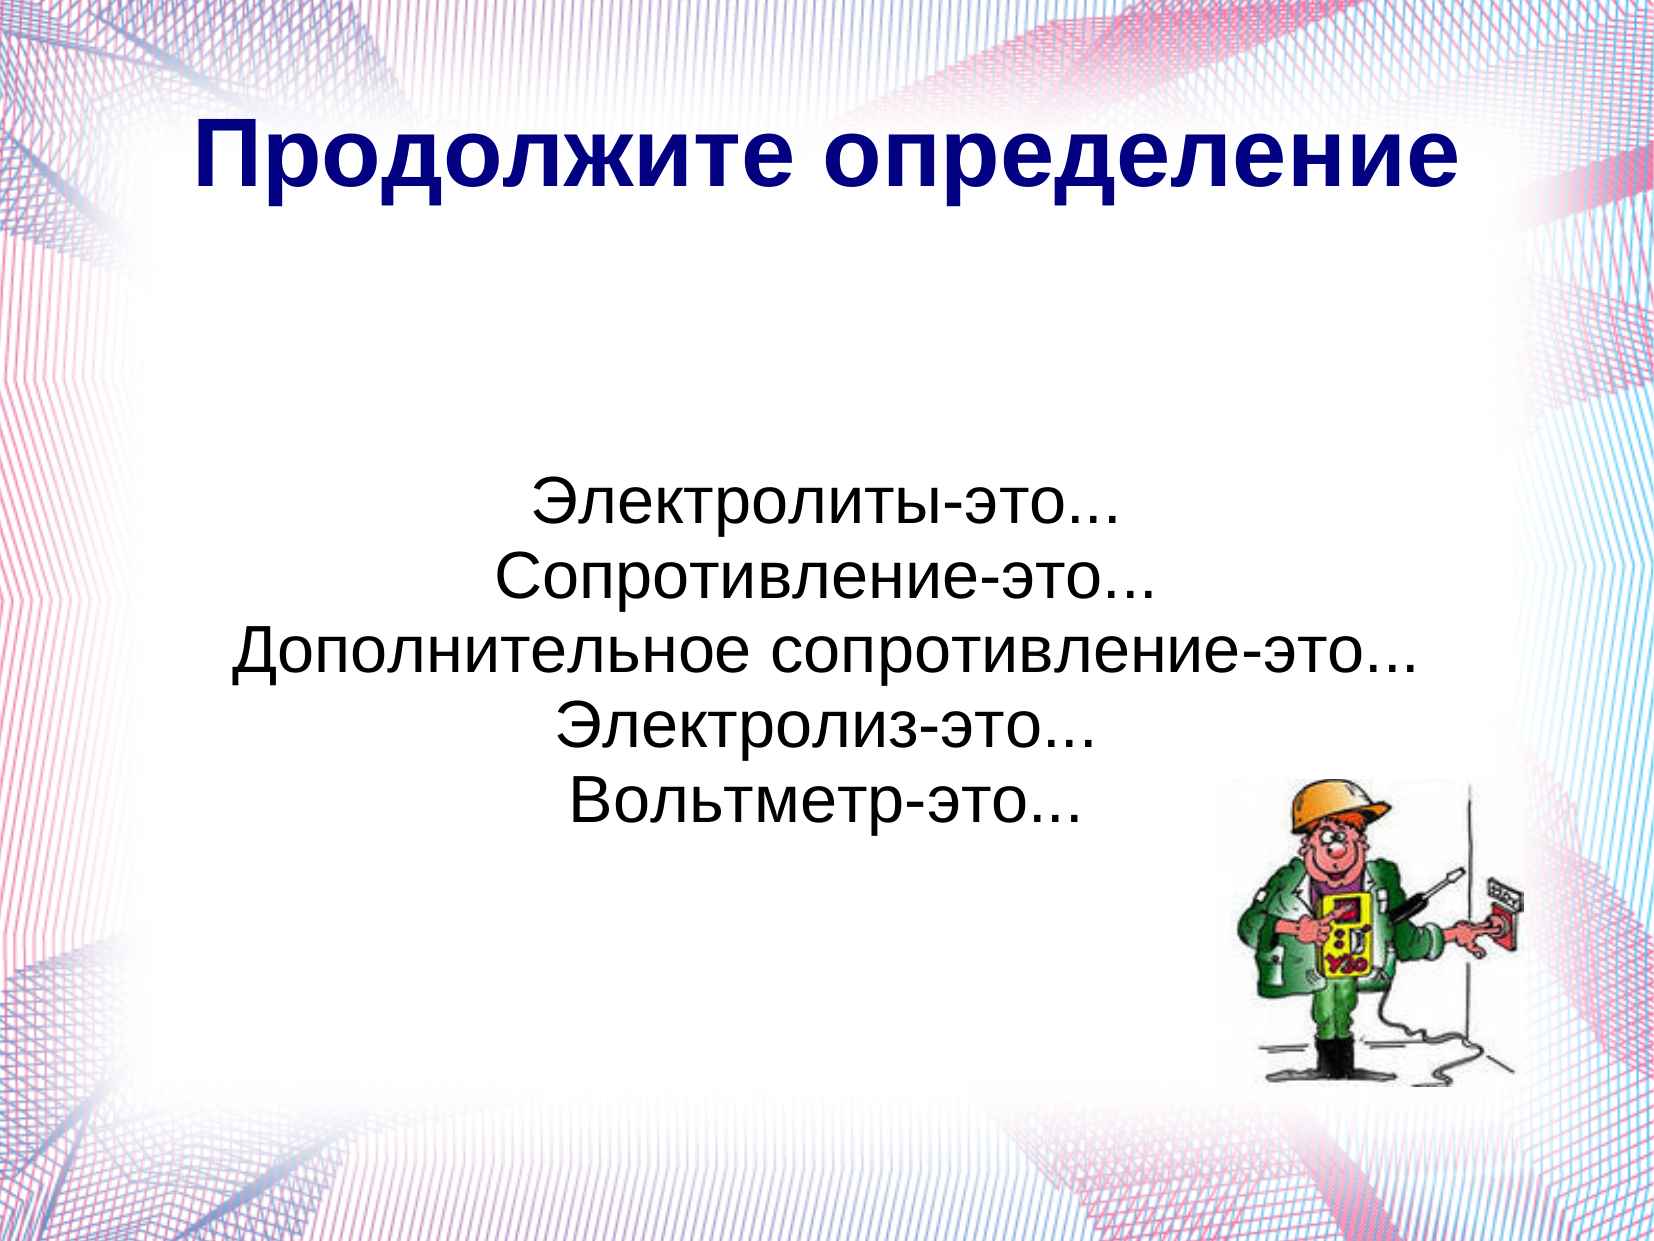

# Продолжите определение
Электролиты-это...
Сопротивление-это...
Дополнительное сопротивление-это...
Электролиз-это...
Вольтметр-это...